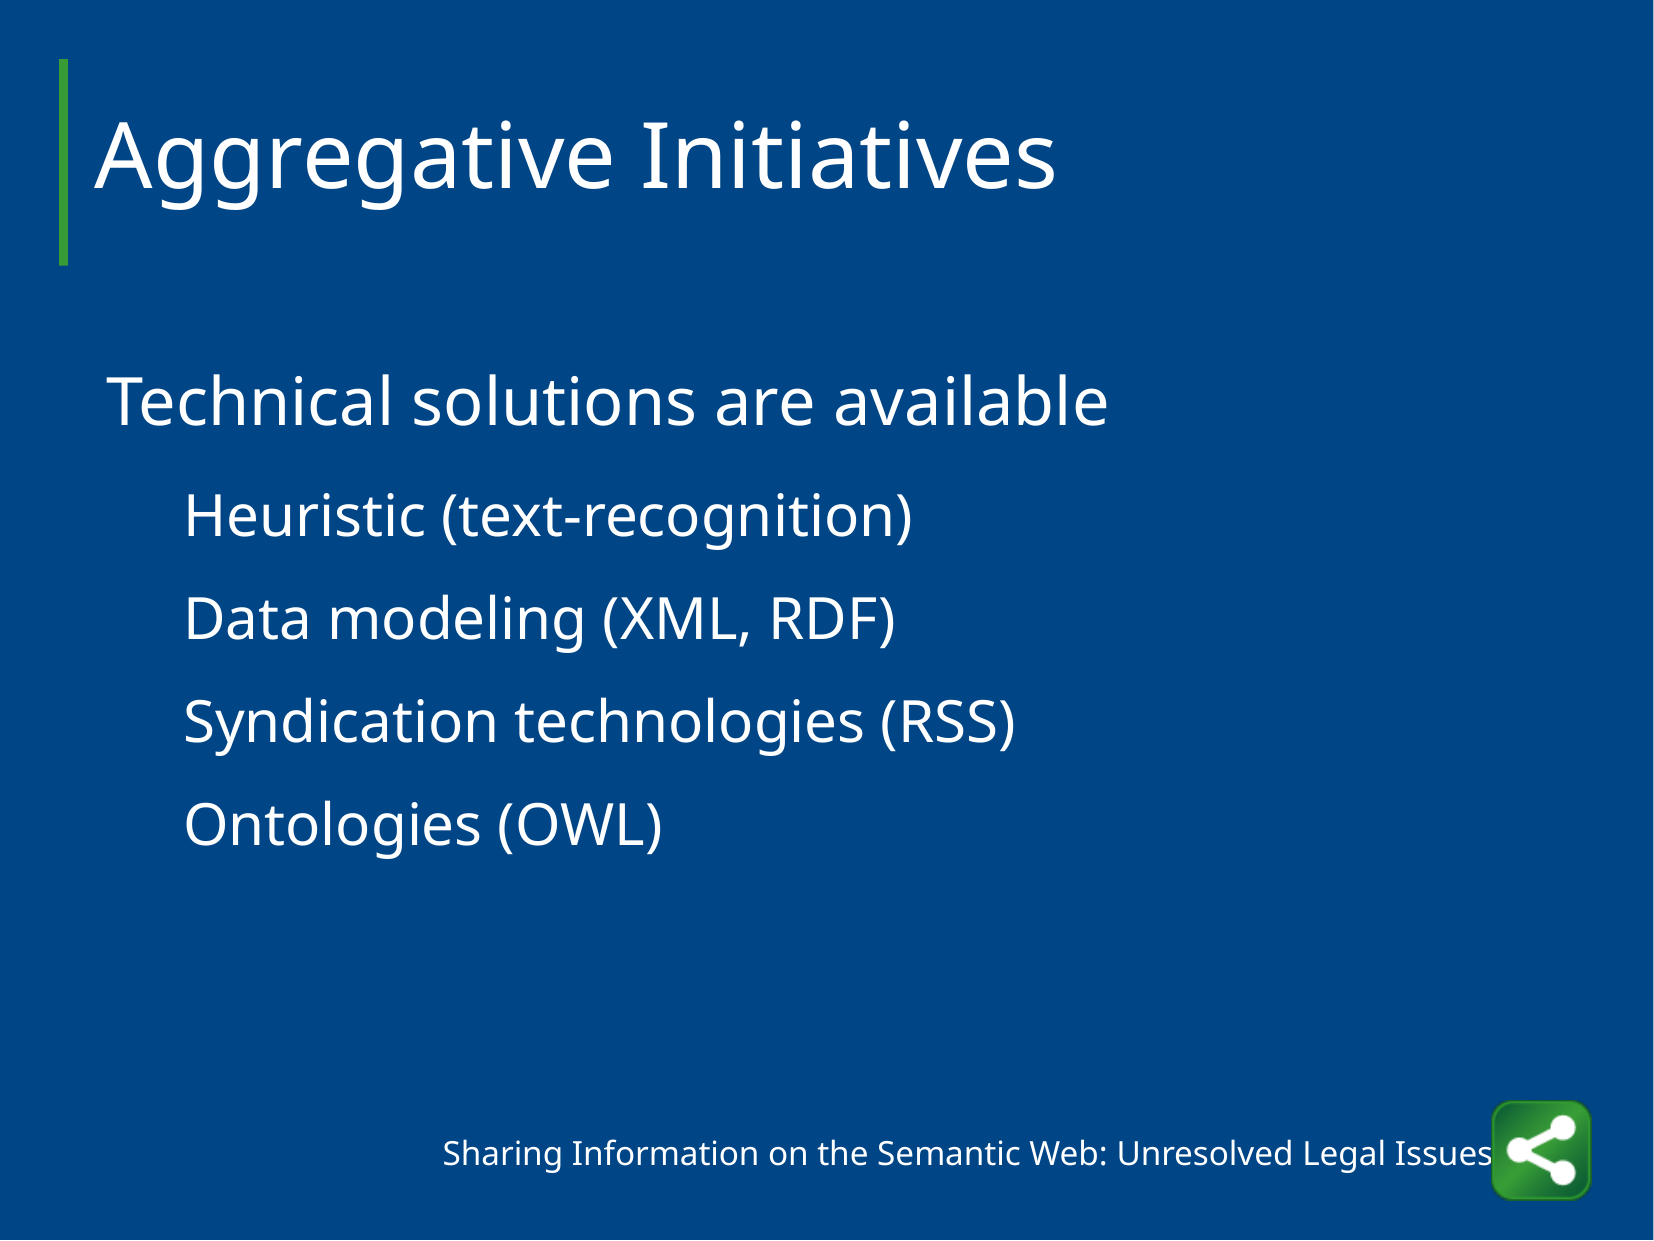

# Aggregative Initiatives
Technical solutions are available
Heuristic (text-recognition)
Data modeling (XML, RDF)
Syndication technologies (RSS)
Ontologies (OWL)